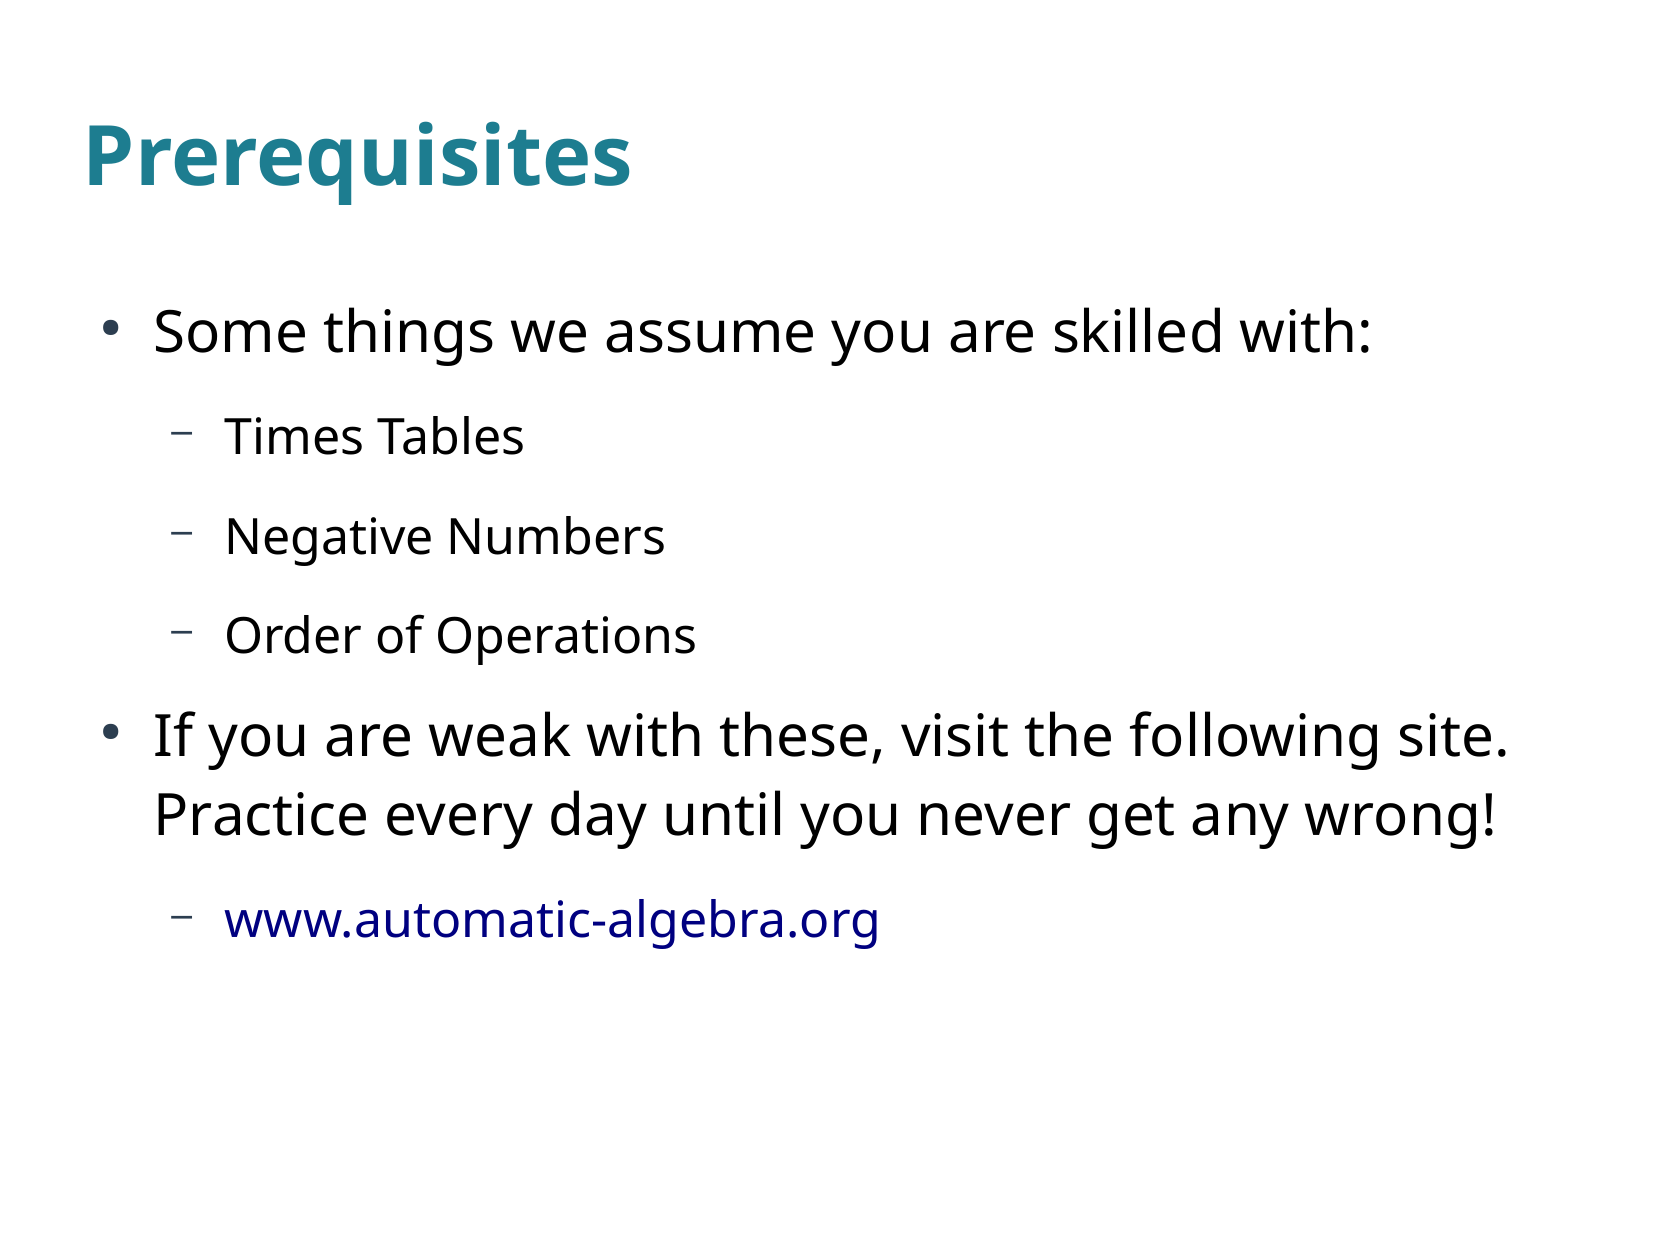

# Prerequisites
Some things we assume you are skilled with:
Times Tables
Negative Numbers
Order of Operations
If you are weak with these, visit the following site. Practice every day until you never get any wrong!
www.automatic-algebra.org